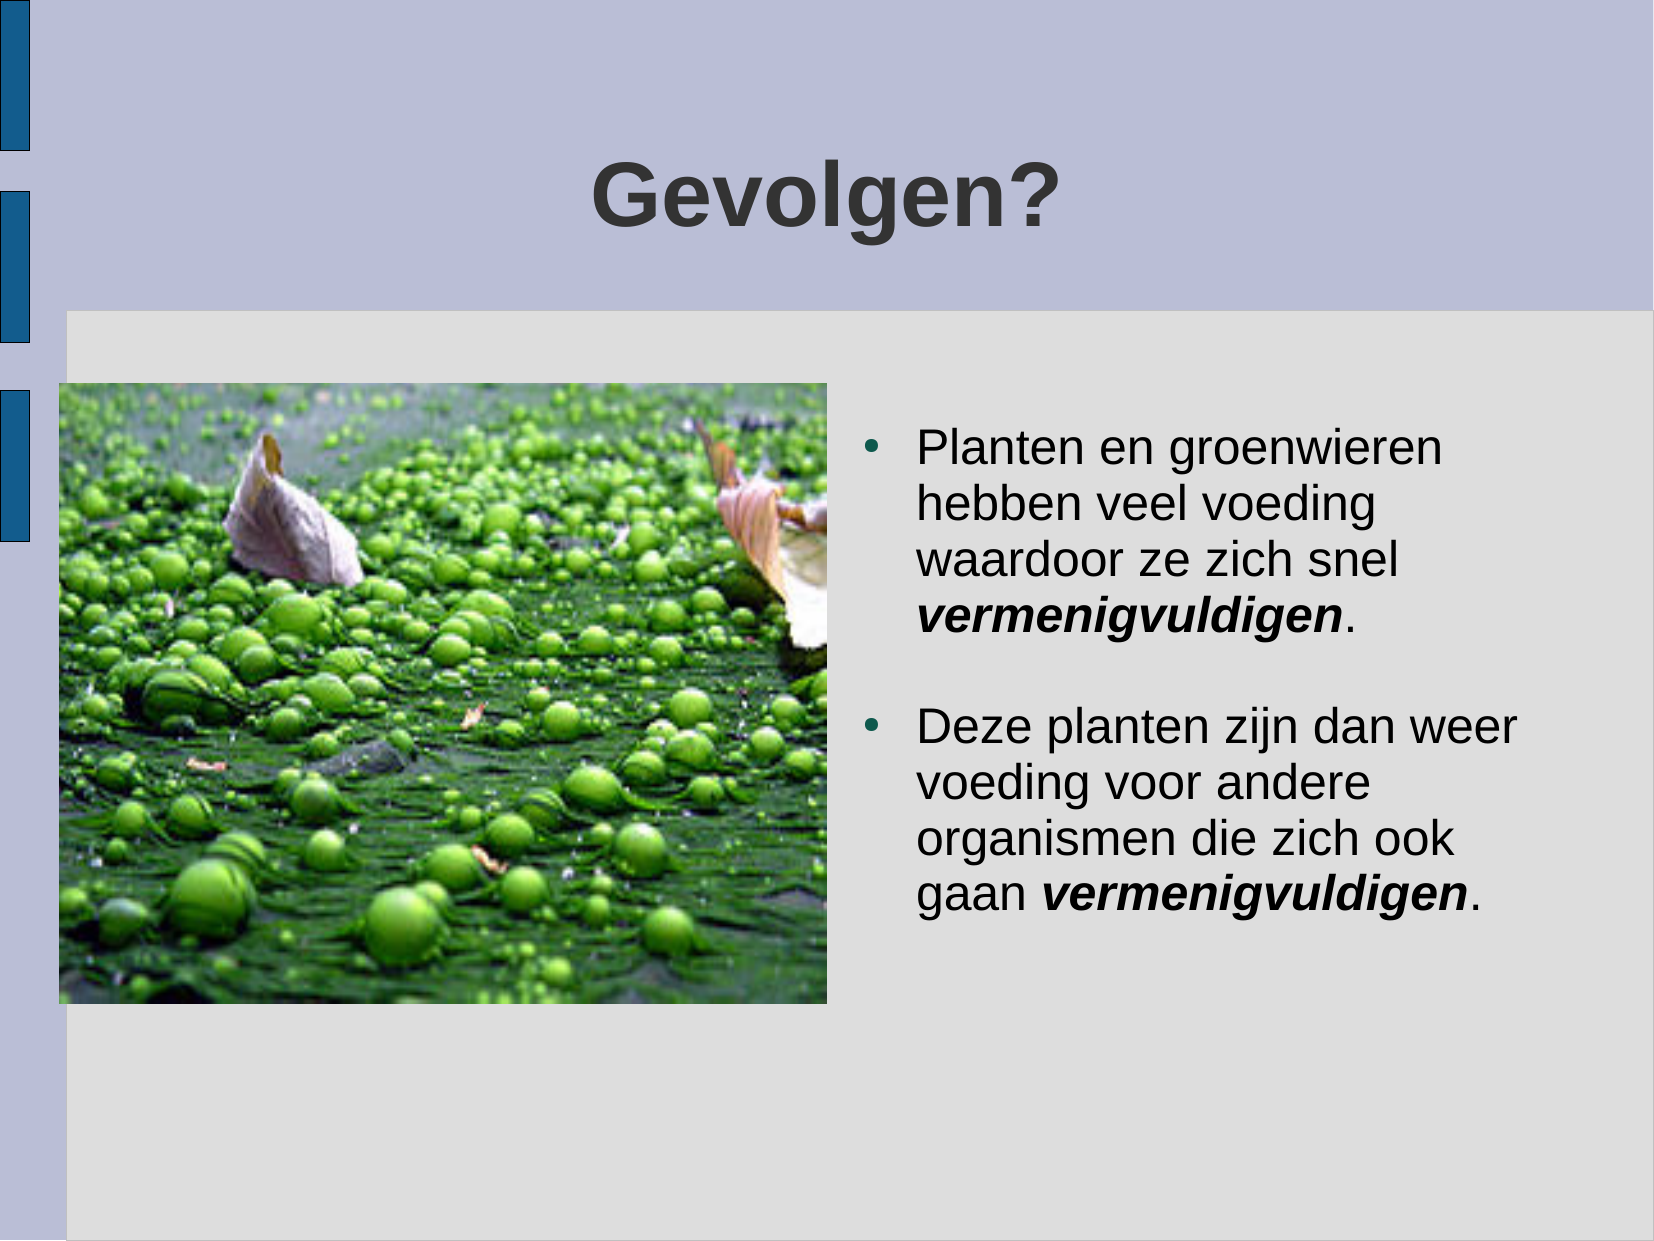

# Gevolgen?
Planten en groenwieren hebben veel voeding waardoor ze zich snel vermenigvuldigen.
Deze planten zijn dan weer voeding voor andere organismen die zich ook gaan vermenigvuldigen.